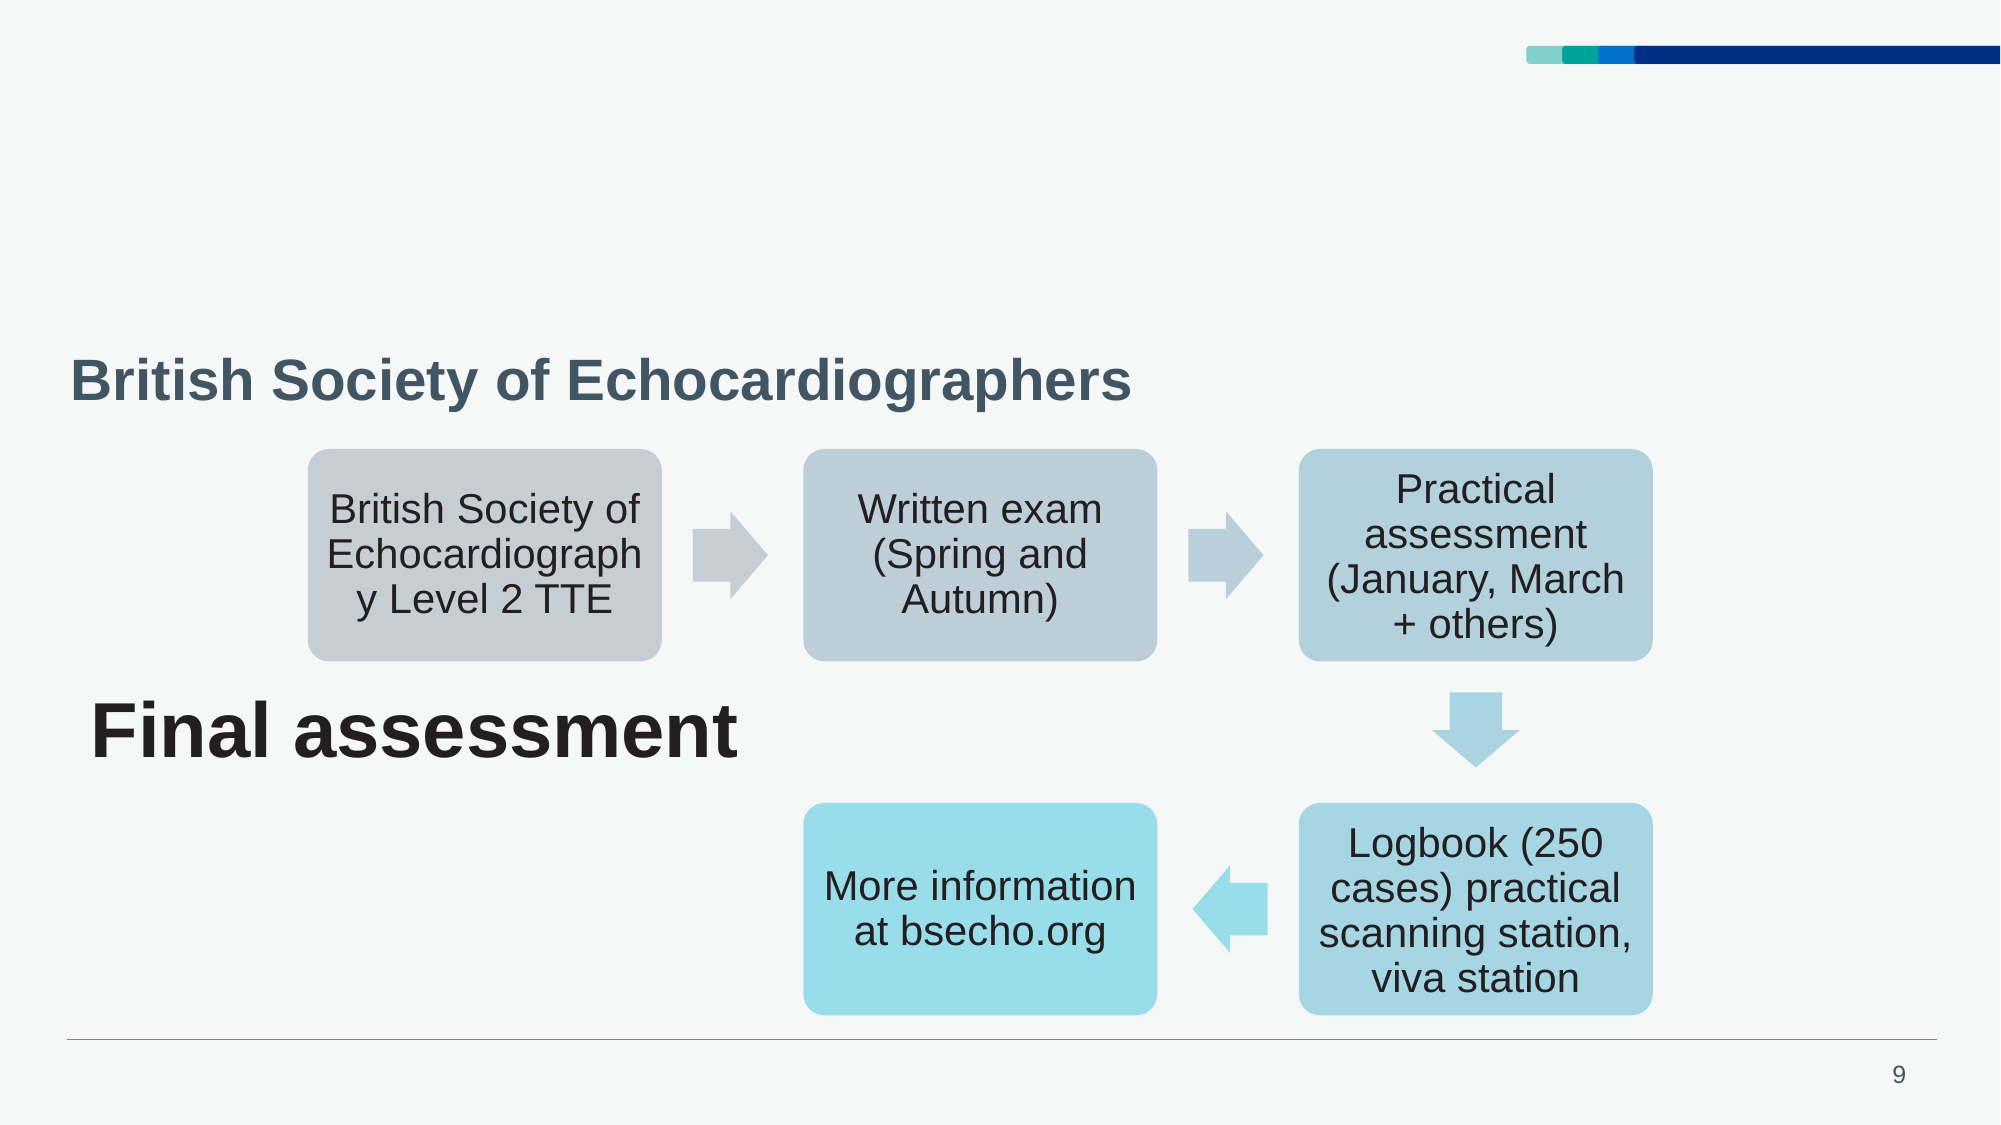

# British Society of Echocardiographers
British Society of Echocardiography Level 2 TTE
Written exam (Spring and Autumn)
Practical assessment (January, March + others)
More information at bsecho.org
Logbook (250 cases) practical scanning station, viva station
Final assessment